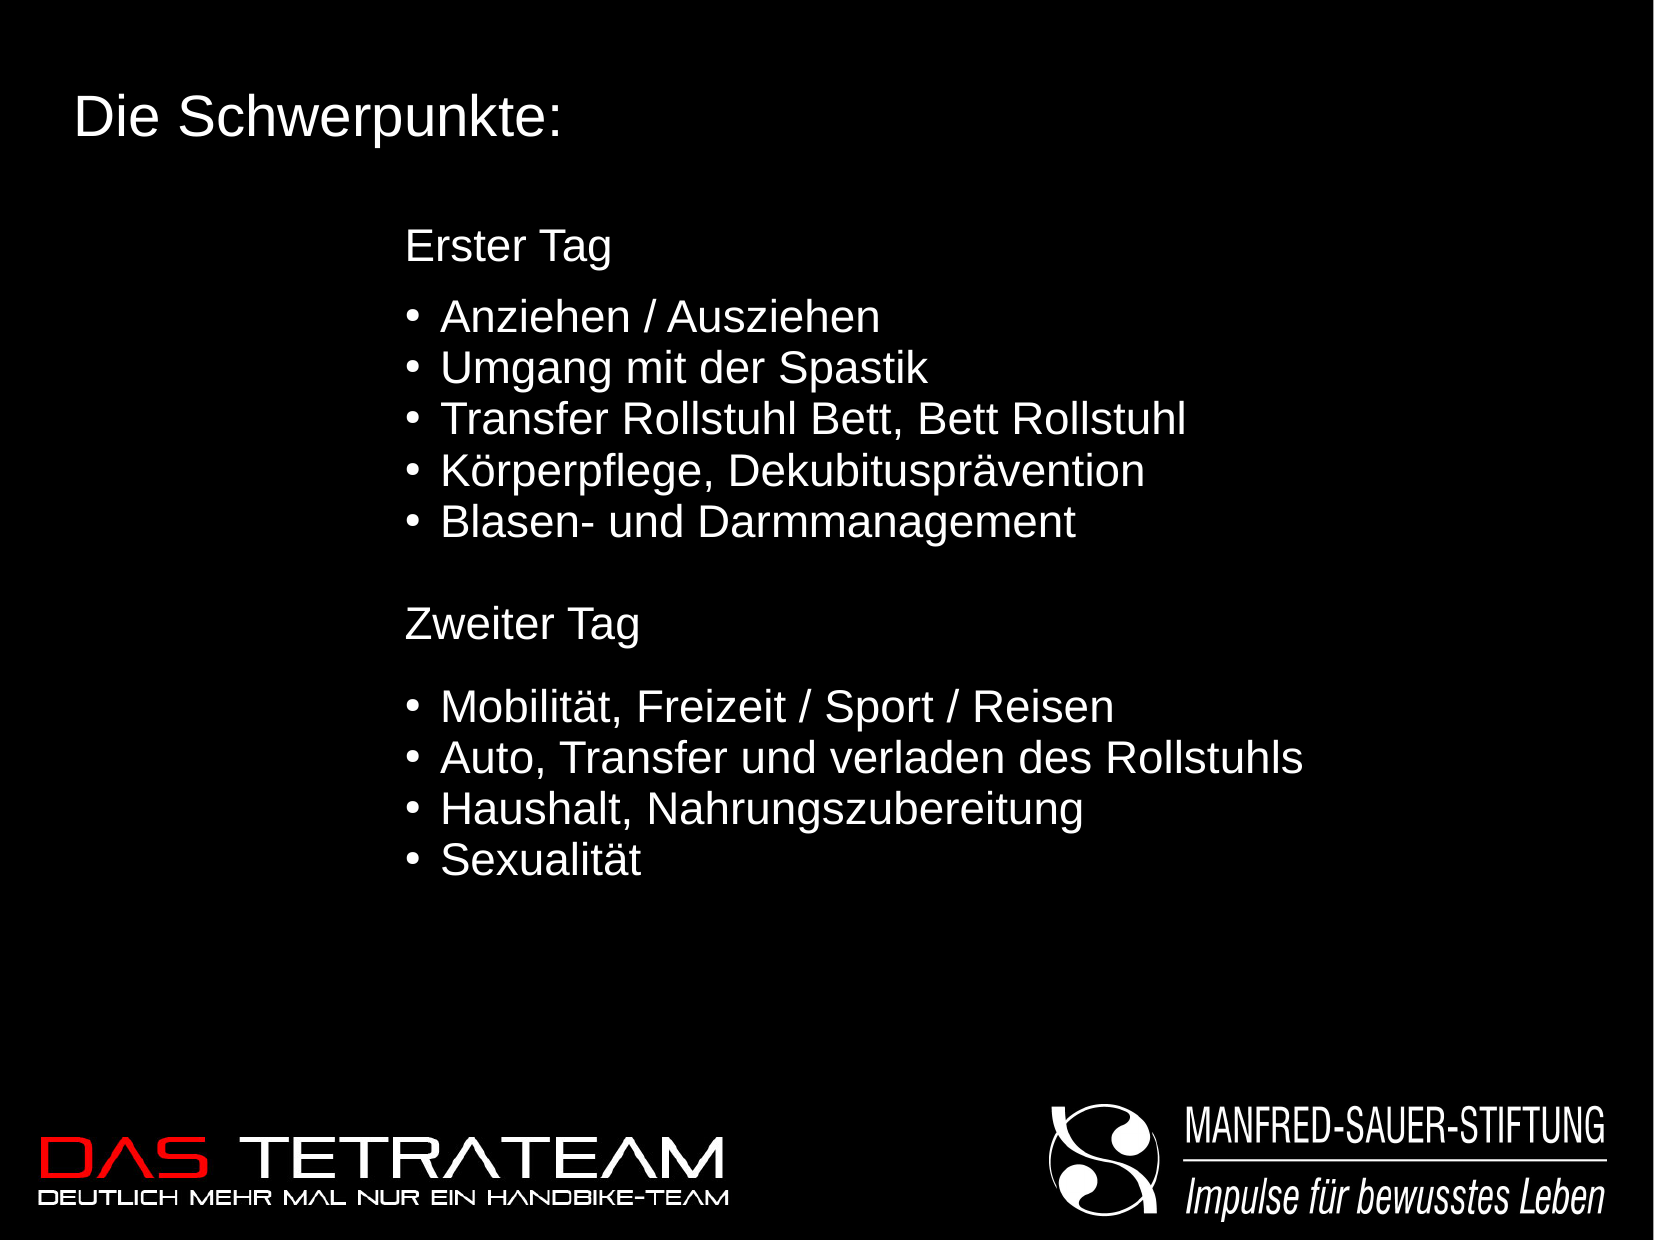

Die Schwerpunkte:
Erster Tag
Anziehen / Ausziehen
Umgang mit der Spastik
Transfer Rollstuhl Bett, Bett Rollstuhl
Körperpflege, Dekubitusprävention
Blasen- und Darmmanagement
Zweiter Tag
Mobilität, Freizeit / Sport / Reisen
Auto, Transfer und verladen des Rollstuhls
Haushalt, Nahrungszubereitung
Sexualität